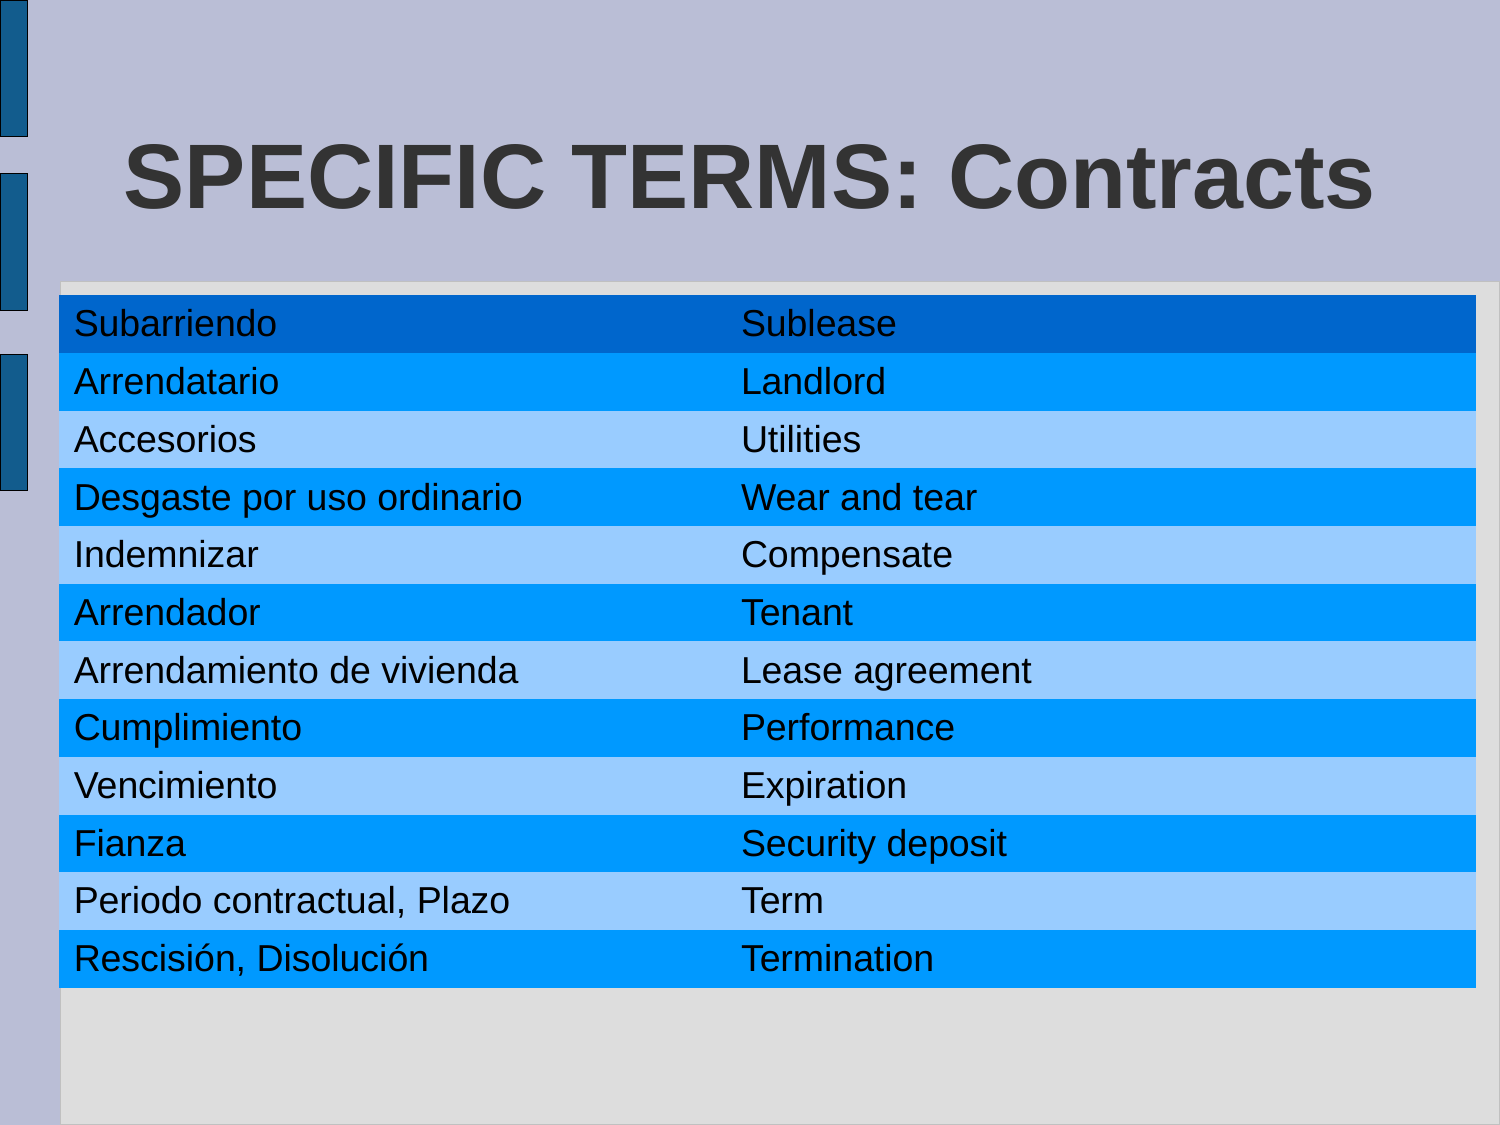

# SPECIFIC TERMS: Contracts
| Subarriendo | Sublease |
| --- | --- |
| Arrendatario | Landlord |
| Accesorios | Utilities |
| Desgaste por uso ordinario | Wear and tear |
| Indemnizar | Compensate |
| Arrendador | Tenant |
| Arrendamiento de vivienda | Lease agreement |
| Cumplimiento | Performance |
| Vencimiento | Expiration |
| Fianza | Security deposit |
| Periodo contractual, Plazo | Term |
| Rescisión, Disolución | Termination |